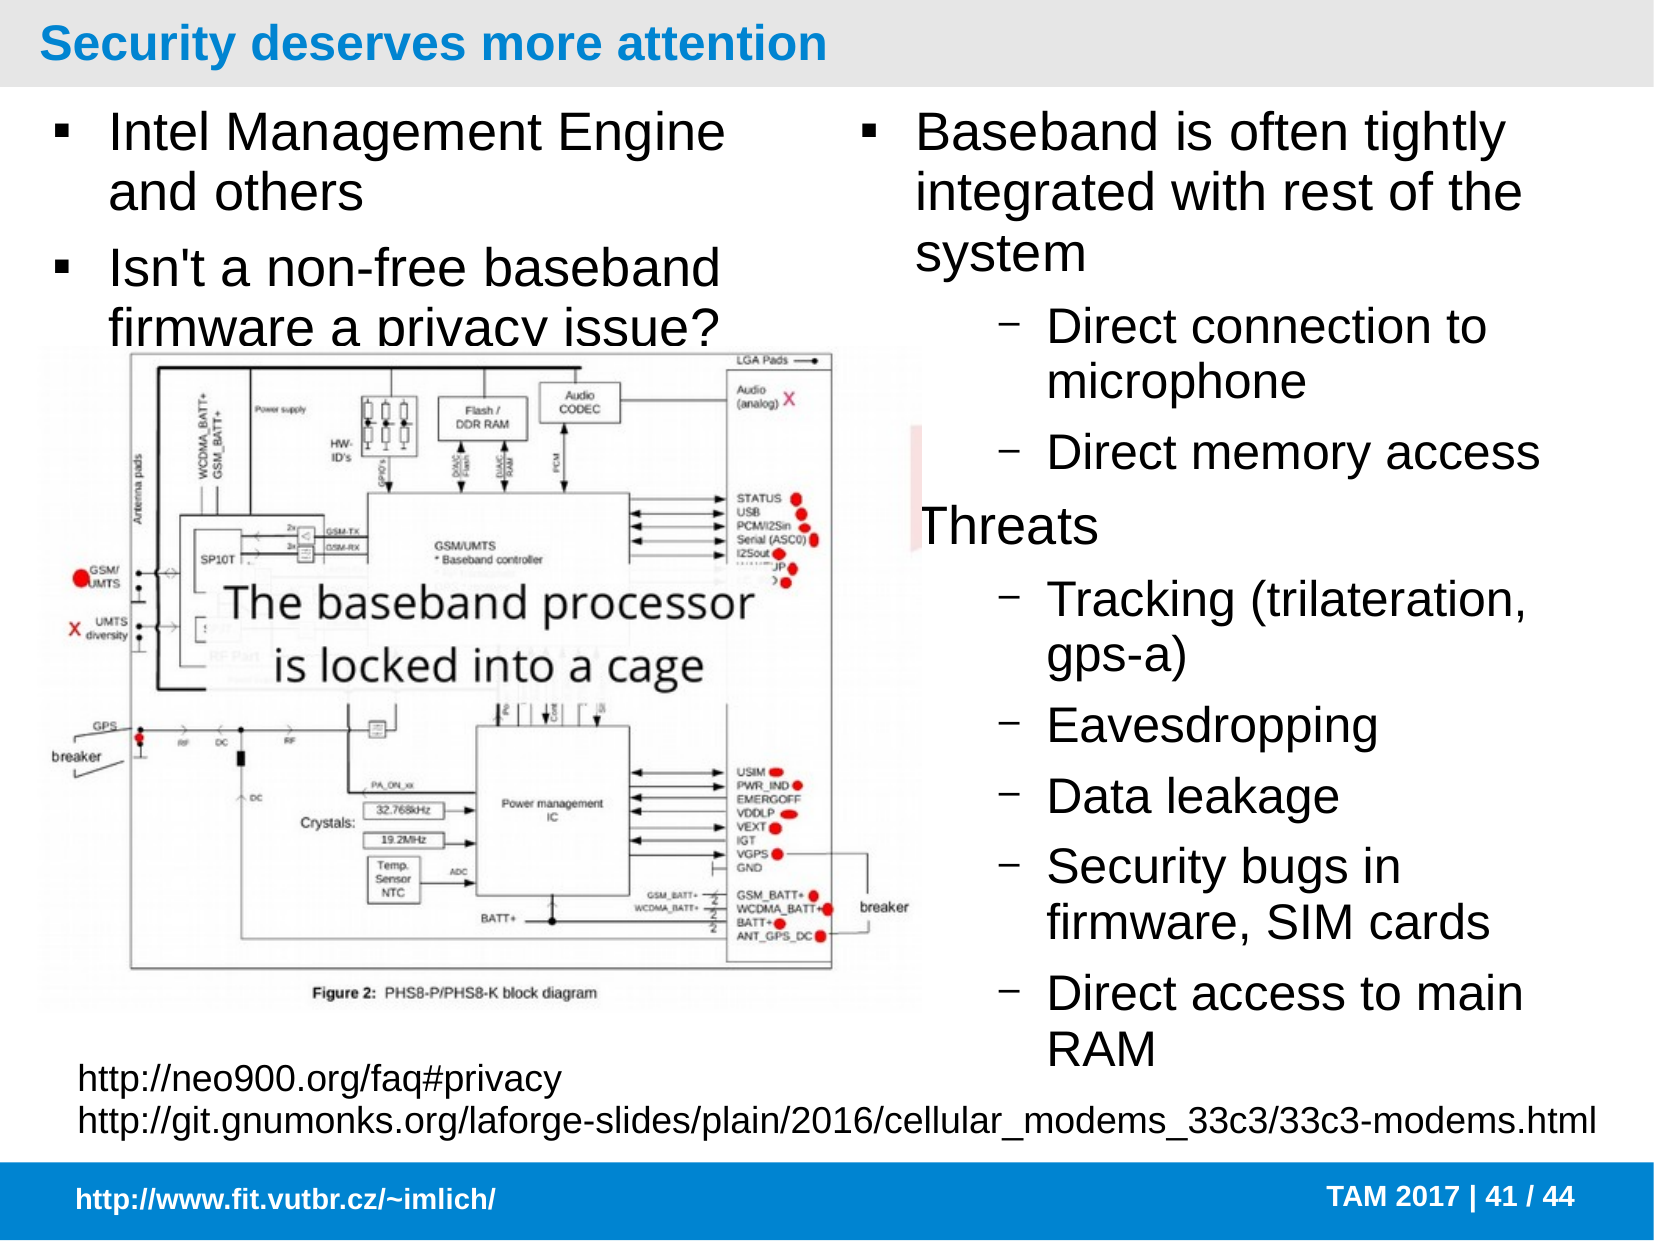

# Security deserves more attention
Intel Management Engine and others
Isn't a non-free baseband firmware a privacy issue?
Baseband is often tightly integrated with rest of the system
Direct connection to microphone
Direct memory access
Threats
Tracking (trilateration, gps-a)
Eavesdropping
Data leakage
Security bugs in firmware, SIM cards
Direct access to main RAM
http://neo900.org/faq#privacy
http://git.gnumonks.org/laforge-slides/plain/2016/cellular_modems_33c3/33c3-modems.html